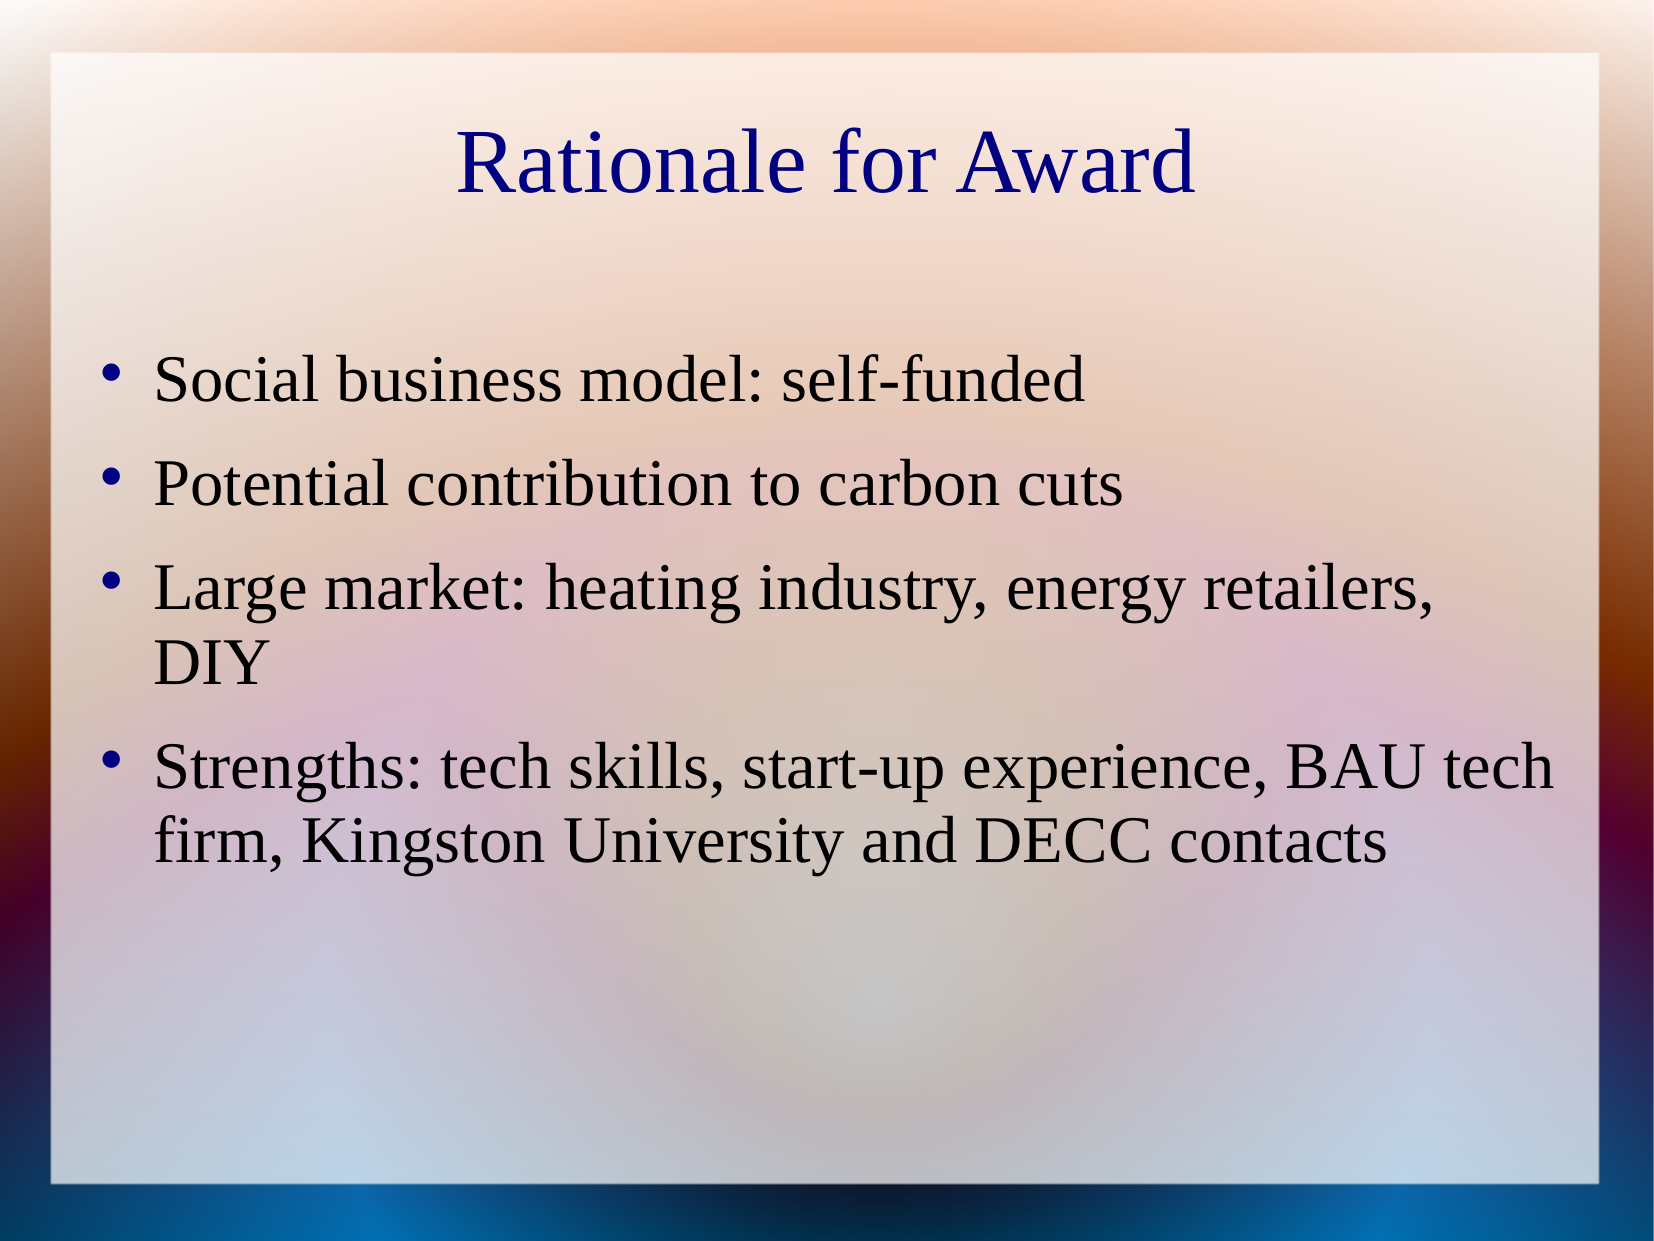

# Rationale for Award
Social business model: self-funded
Potential contribution to carbon cuts
Large market: heating industry, energy retailers, DIY
Strengths: tech skills, start-up experience, BAU tech firm, Kingston University and DECC contacts